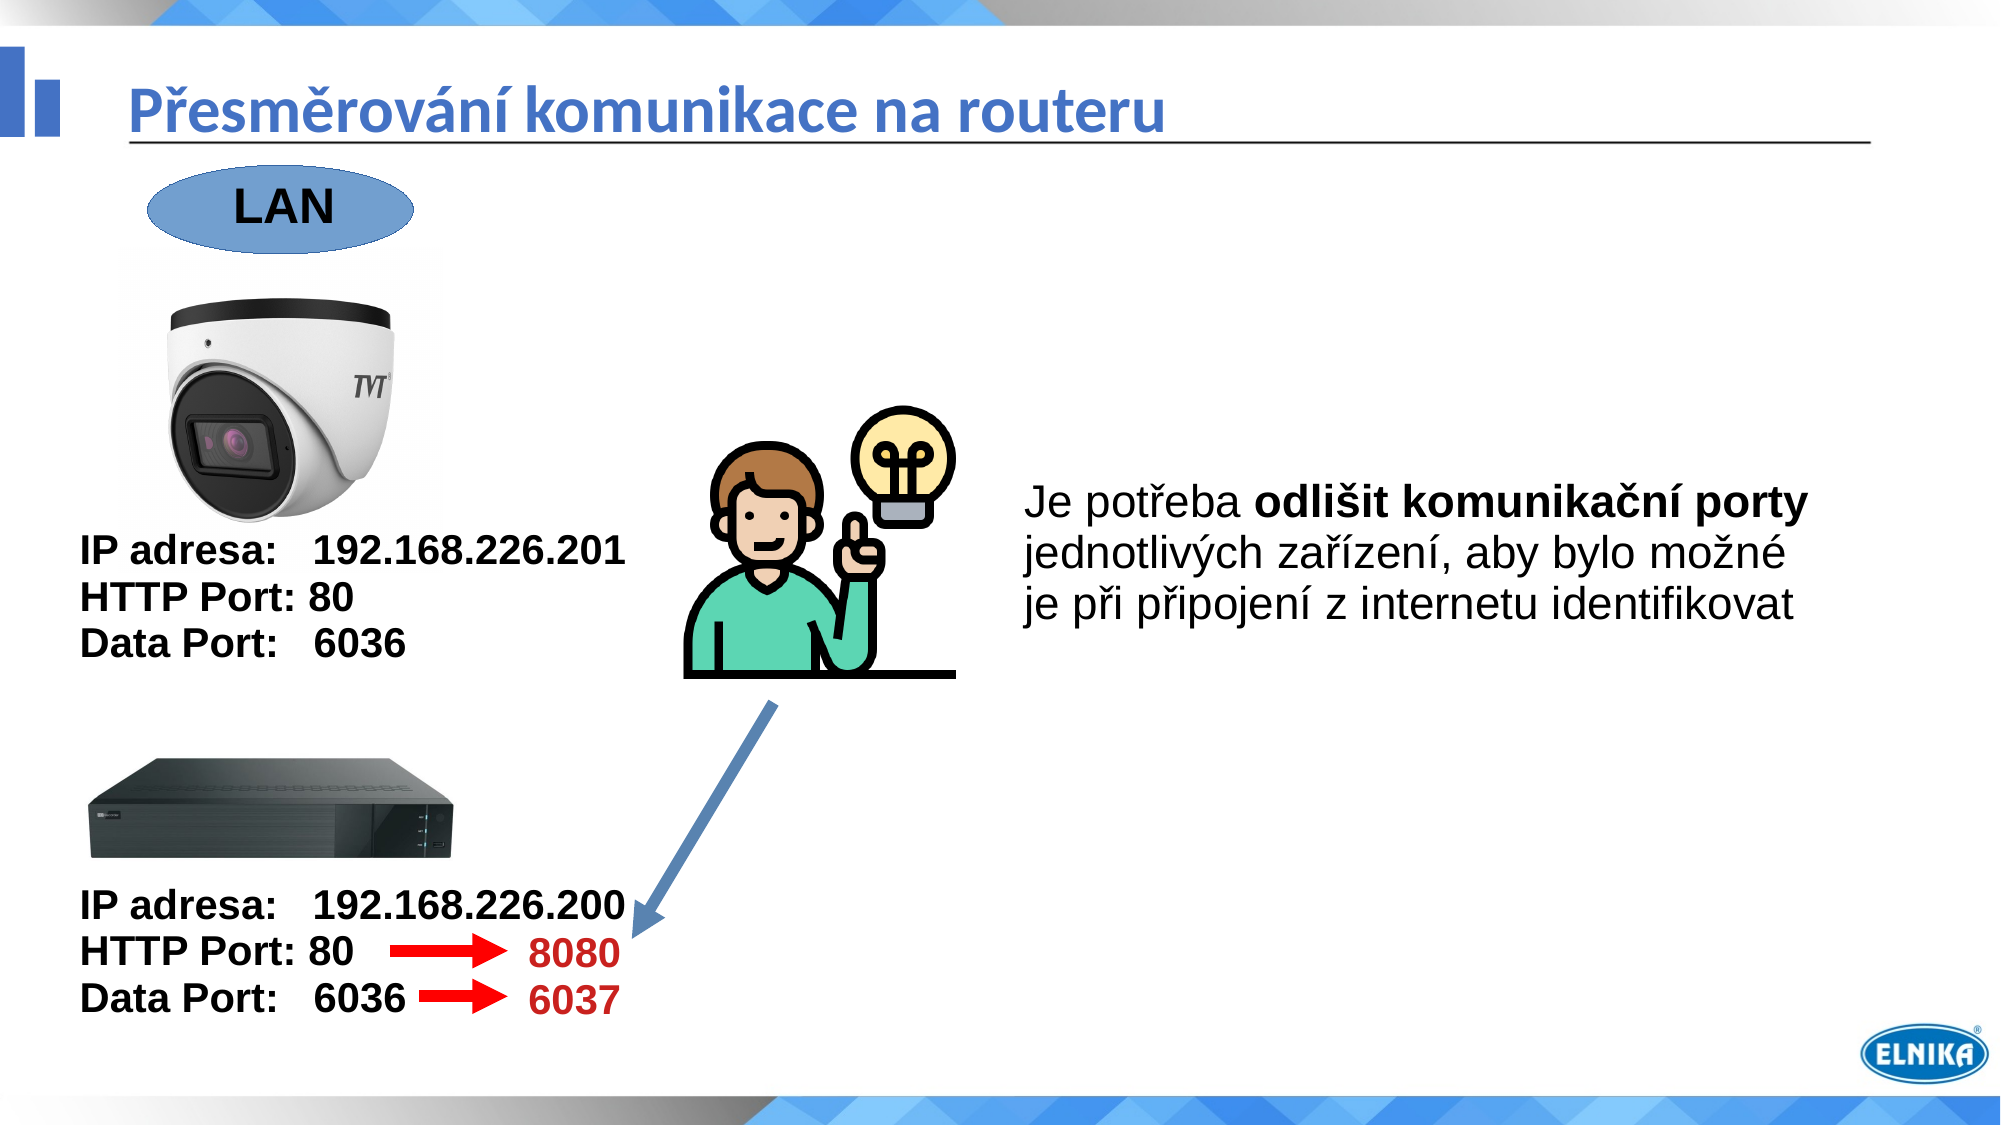

Přesměrování komunikace na routeru
LAN
Je potřeba odlišit komunikační porty jednotlivých zařízení, aby bylo možné
je při připojení z internetu identifikovat
IP adresa: 192.168.226.201
HTTP Port: 80
Data Port: 6036
IP adresa: 192.168.226.200
HTTP Port: 80
Data Port: 6036
8080
6037